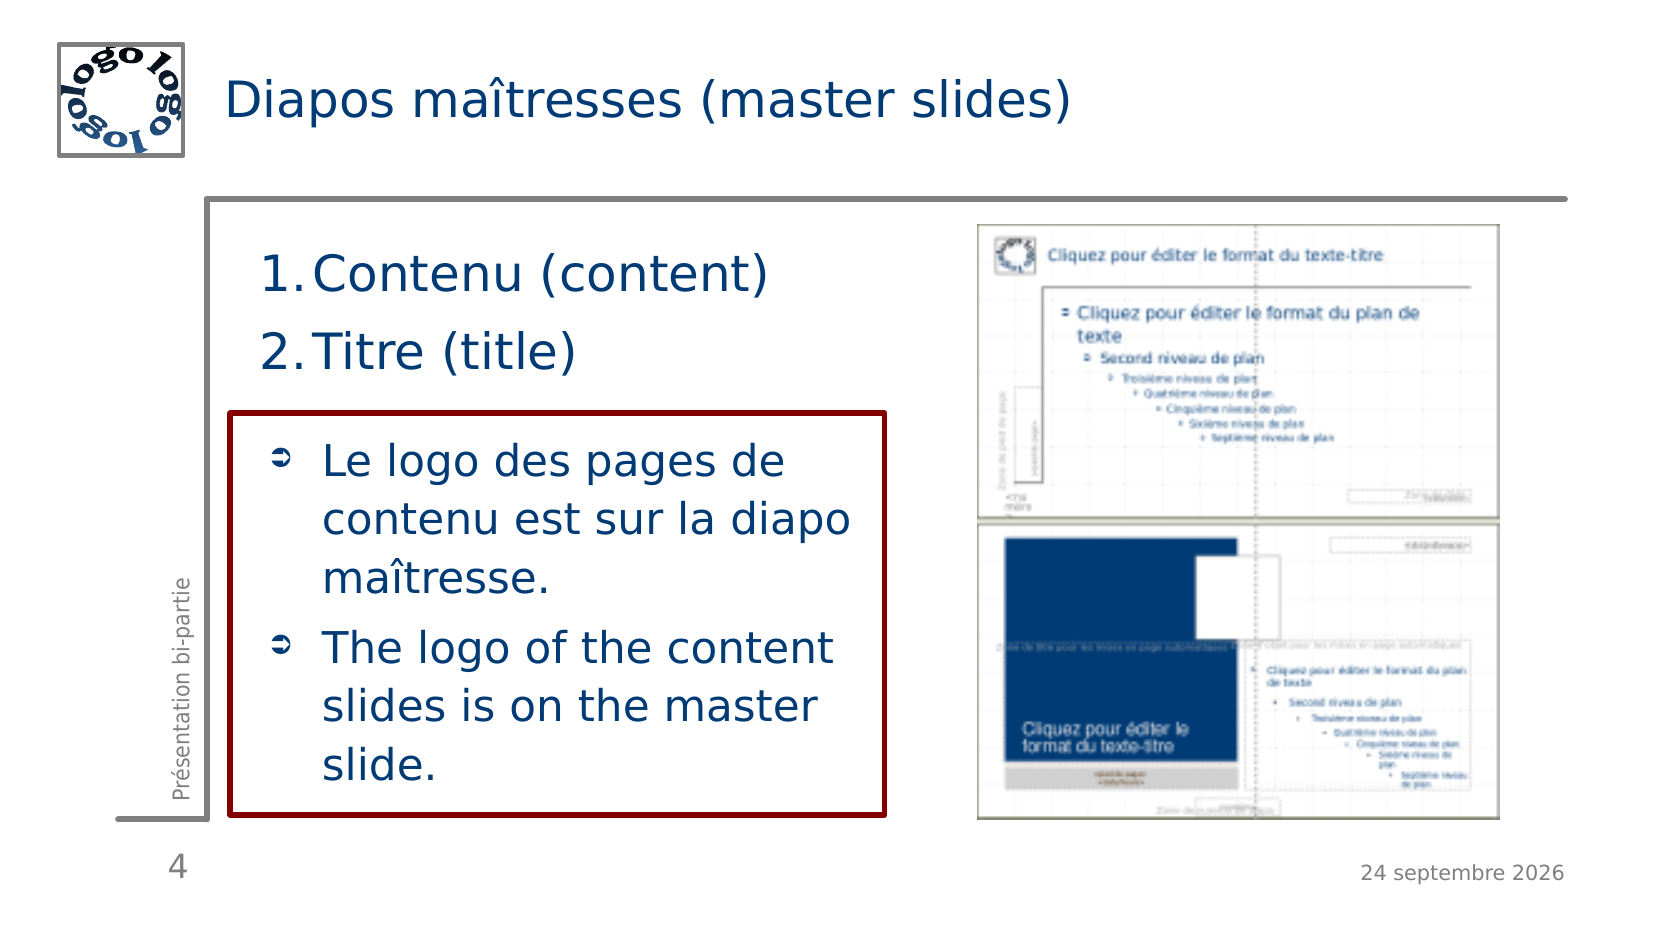

# Diapos maîtresses (master slides)
Contenu (content)
Titre (title)
Le logo des pages de contenu est sur la diapo maîtresse.
The logo of the content slides is on the master slide.
Présentation bi-partie